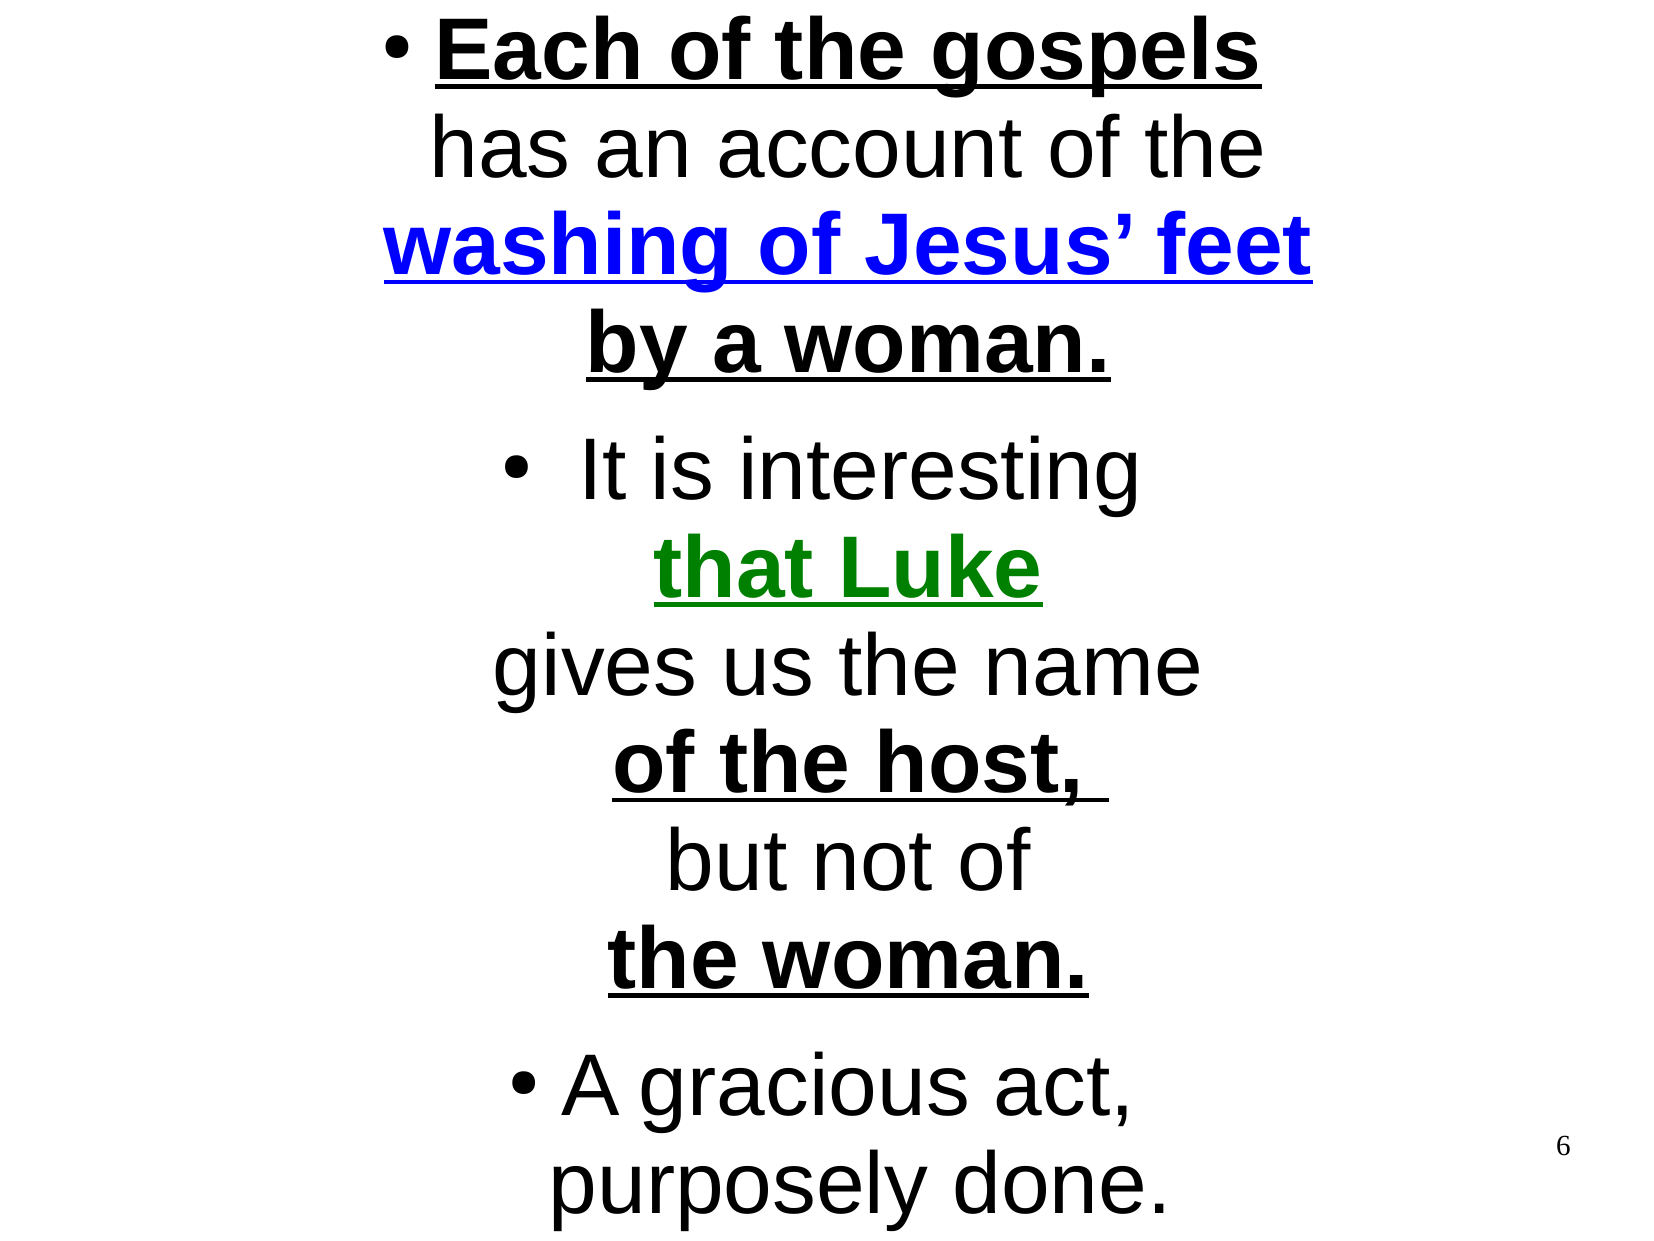

# Each of the gospels has an account of the washing of Jesus’ feet by a woman.
 It is interesting
that Luke
gives us the name
of the host,
but not of
the woman.
A gracious act,
purposely done.
6